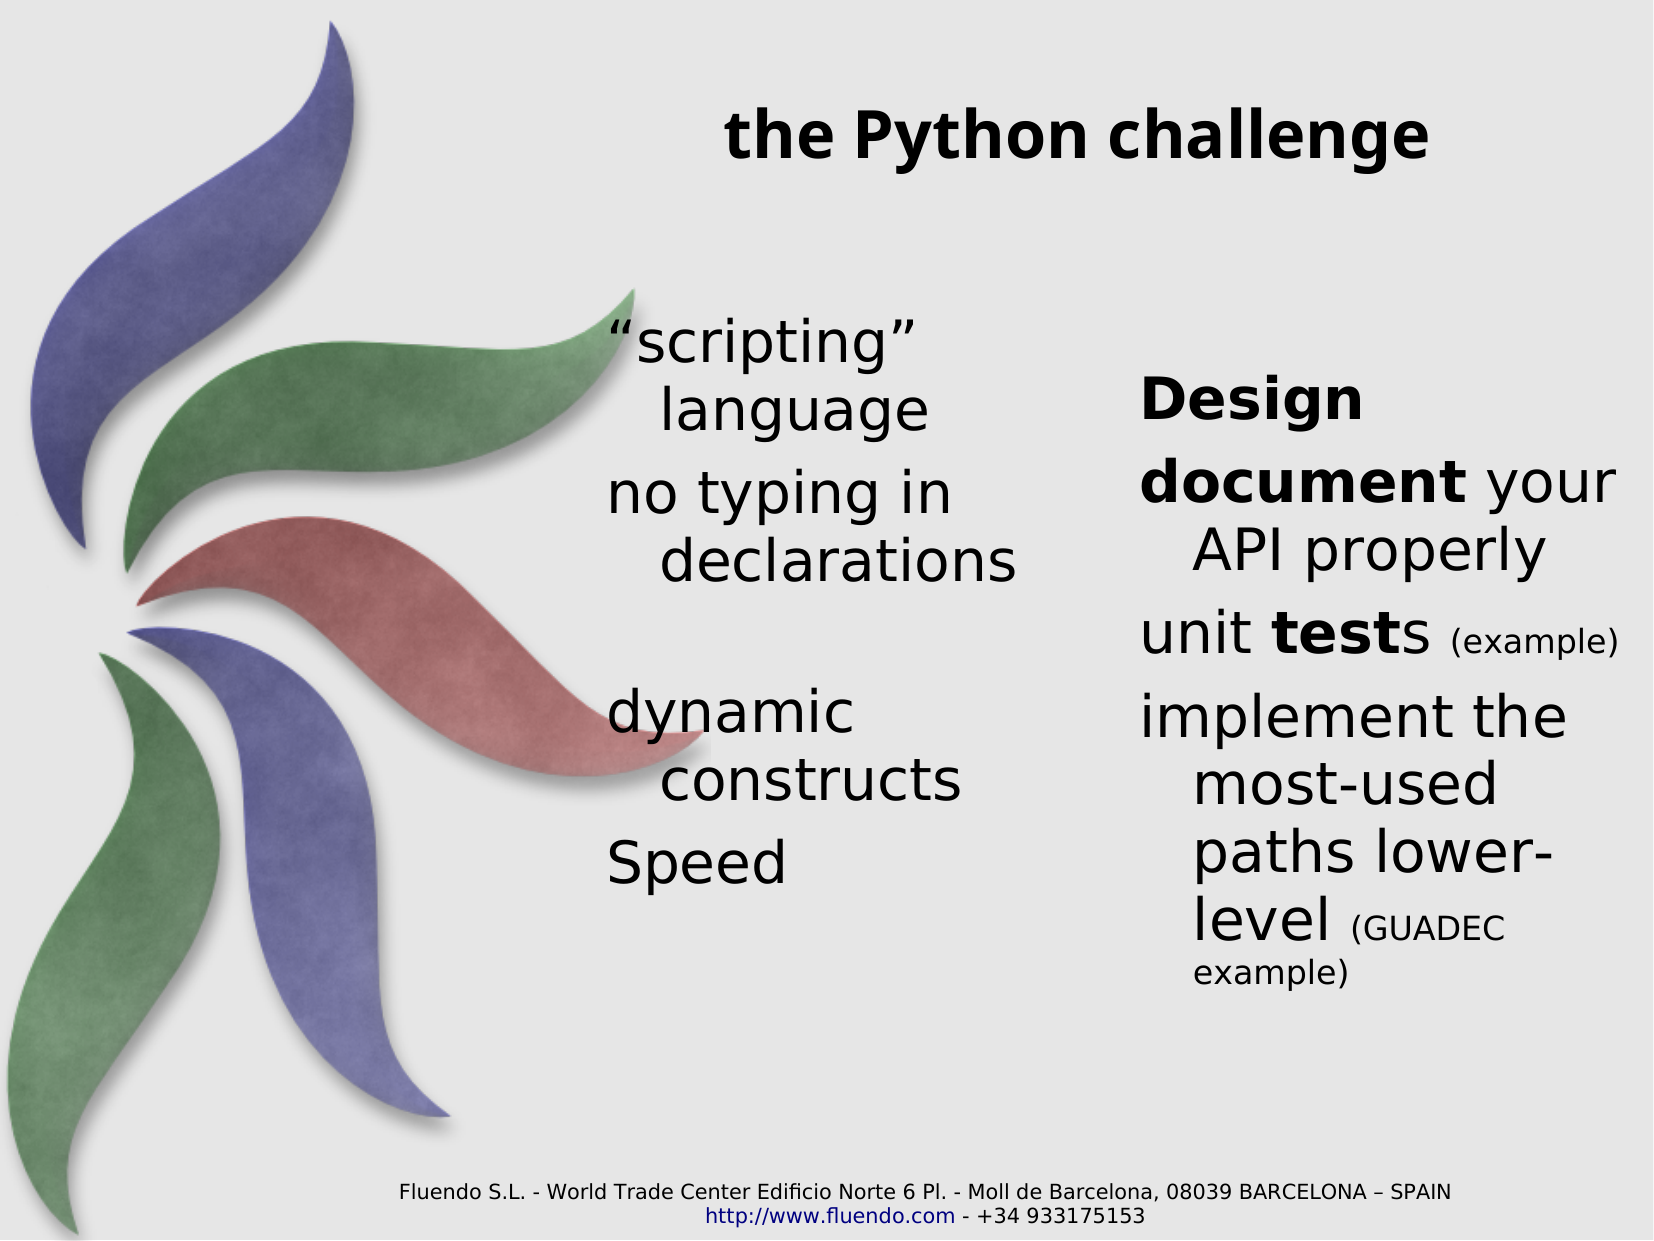

# the Python challenge
Design
document your API properly
unit tests (example)
implement the most-used paths lower-level (GUADEC example)
“scripting” language
no typing in declarations
dynamic constructs
Speed